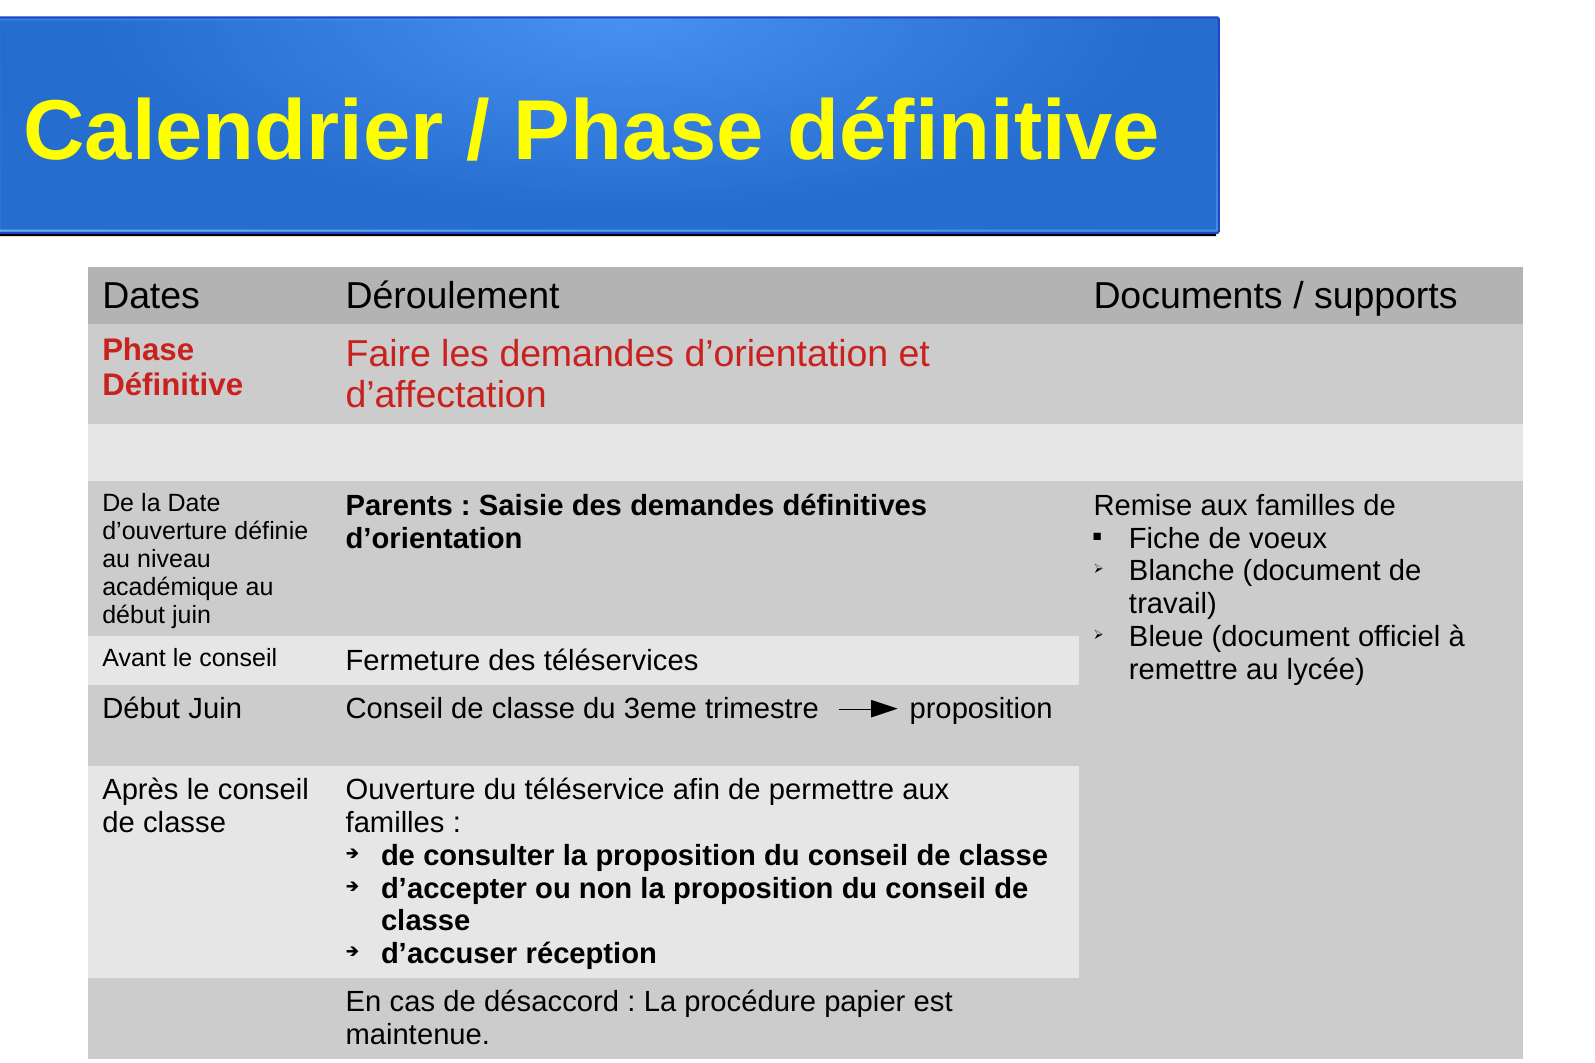

# Calendrier / Phase définitive
| Dates | Déroulement | Documents / supports |
| --- | --- | --- |
| Phase Définitive | Faire les demandes d’orientation et d’affectation | |
| | | |
| De la Date d’ouverture définie au niveau académique au début juin | Parents : Saisie des demandes définitives d’orientation | Remise aux familles de Fiche de voeux Blanche (document de travail) Bleue (document officiel à remettre au lycée) |
| Avant le conseil | Fermeture des téléservices | |
| Début Juin | Conseil de classe du 3eme trimestre proposition | |
| Après le conseil de classe | Ouverture du téléservice afin de permettre aux familles : de consulter la proposition du conseil de classe d’accepter ou non la proposition du conseil de classe d’accuser réception | |
| | En cas de désaccord : La procédure papier est maintenue. | |